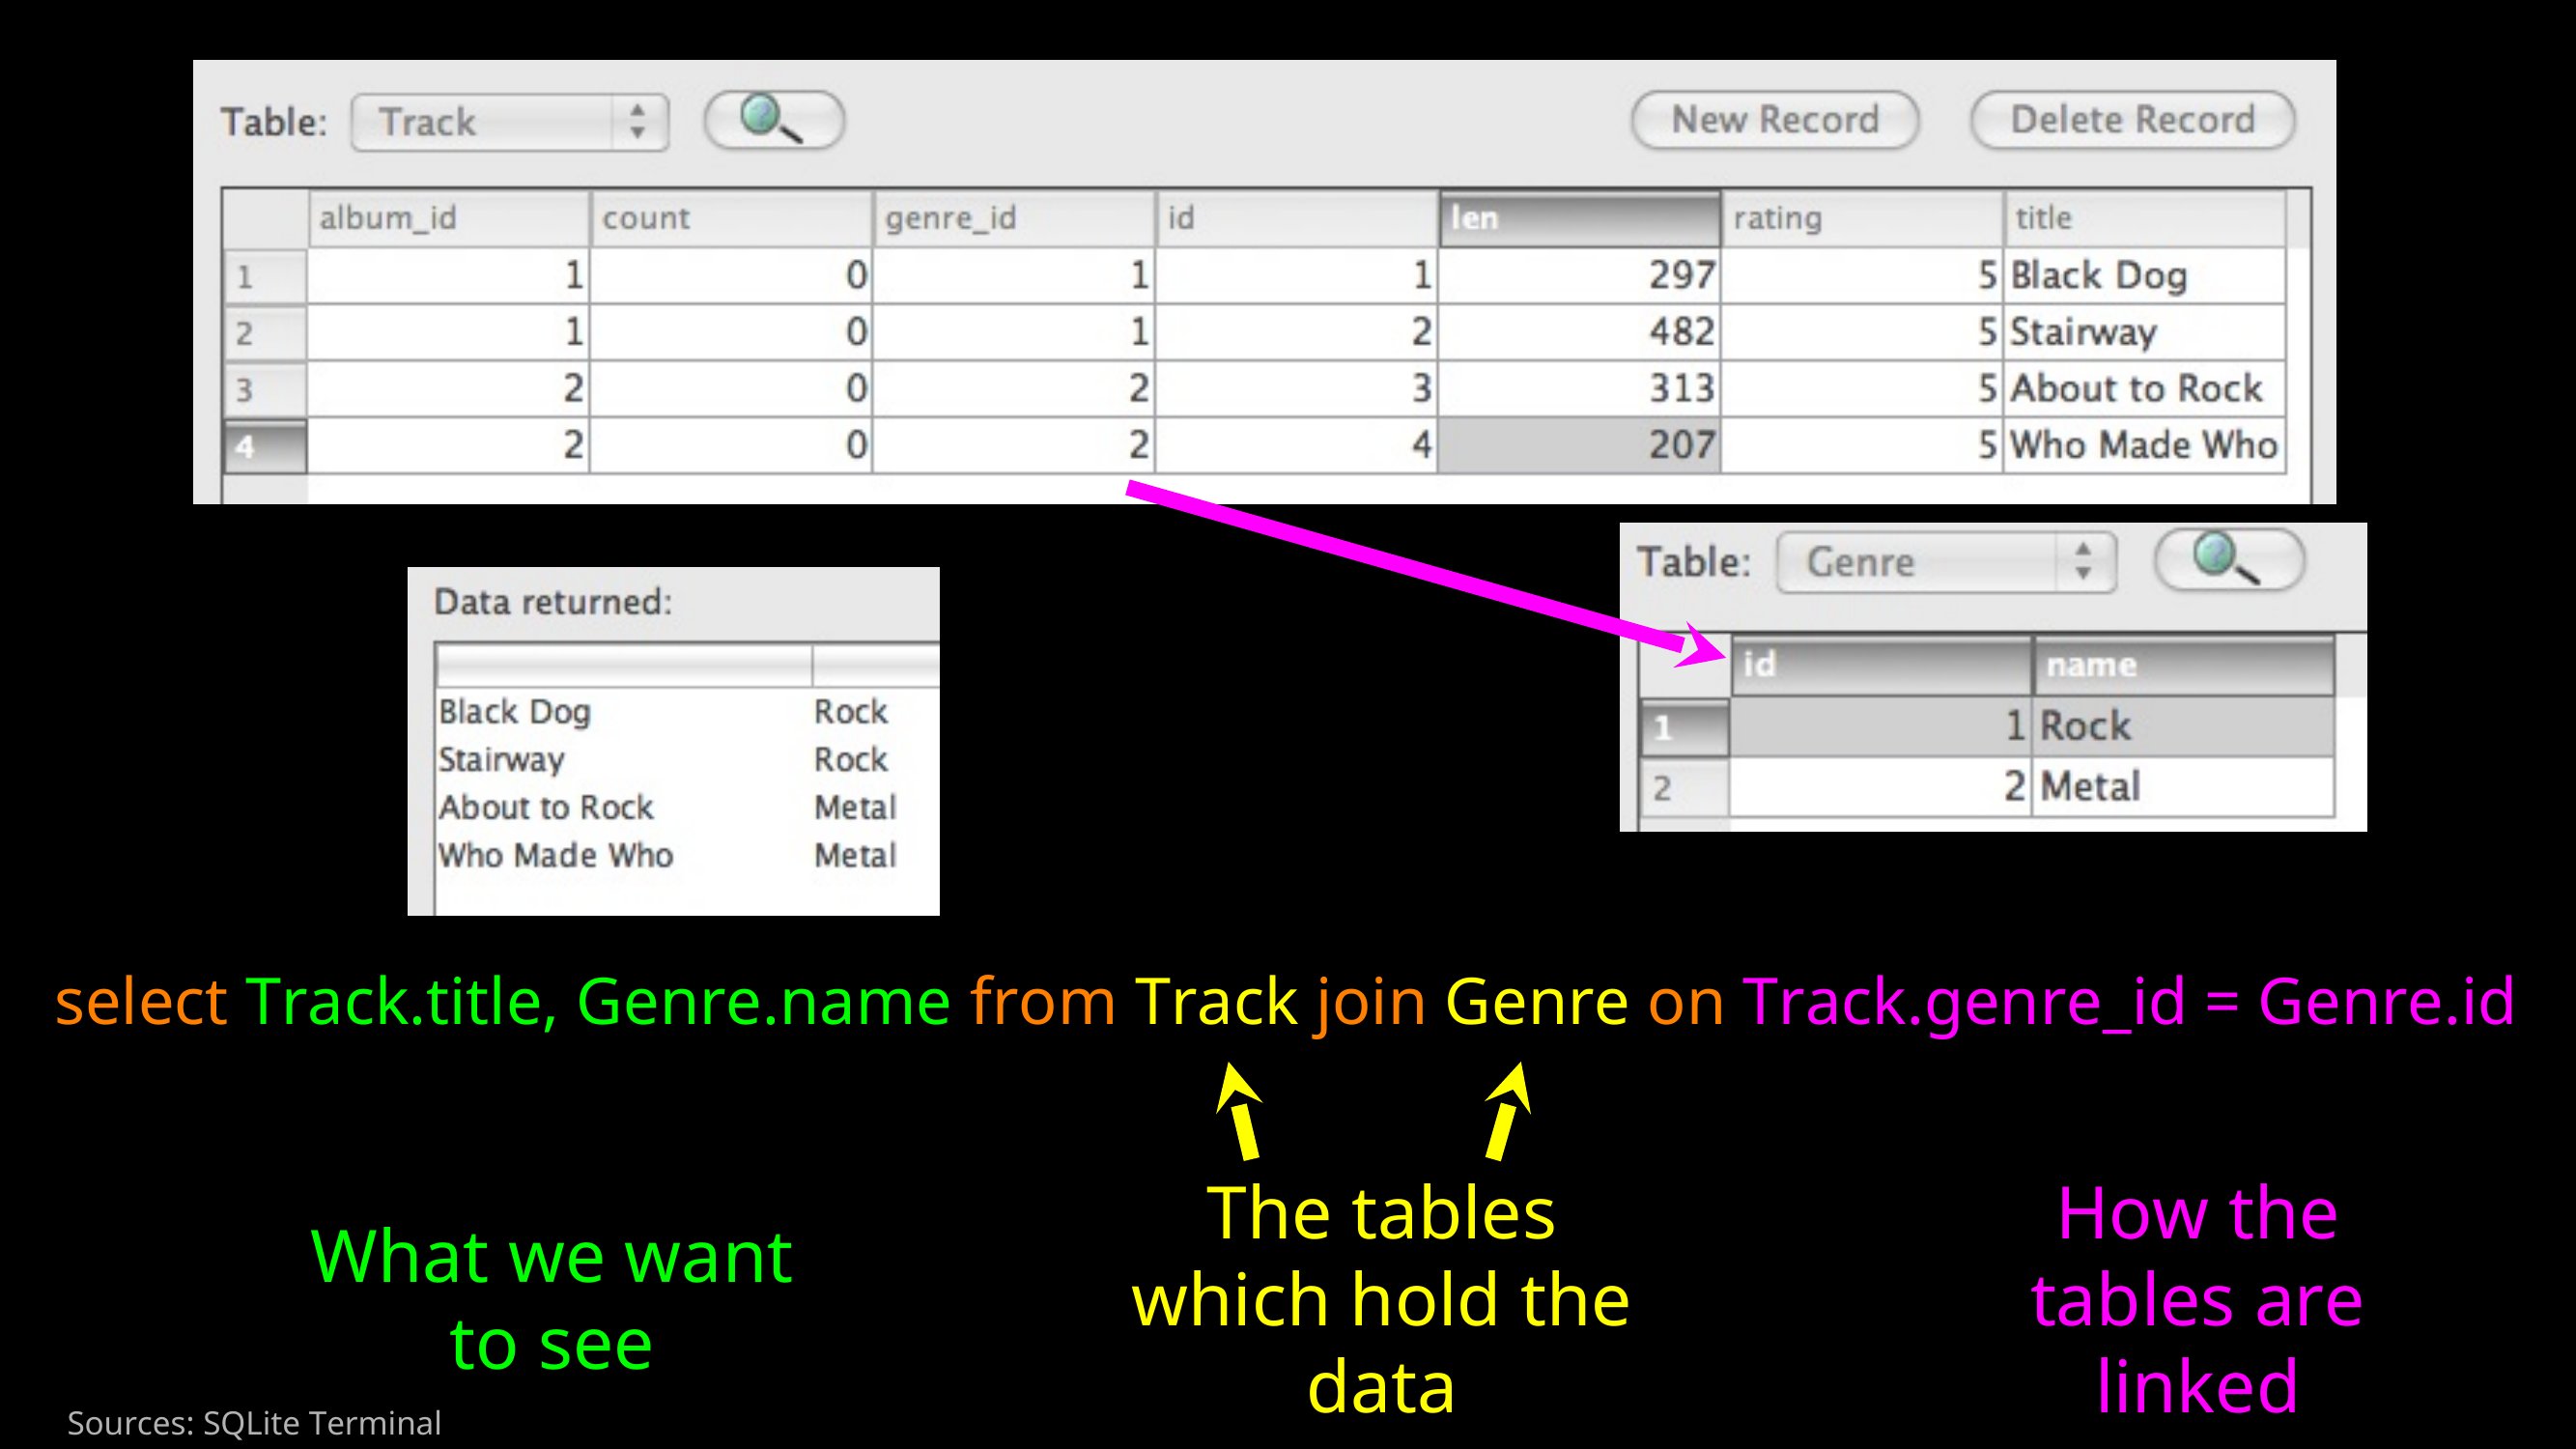

select Track.title, Genre.name from Track join Genre on Track.genre_id = Genre.id
What we want to see
The tables which hold the data
How the tables are linked
Sources: SQLite Terminal